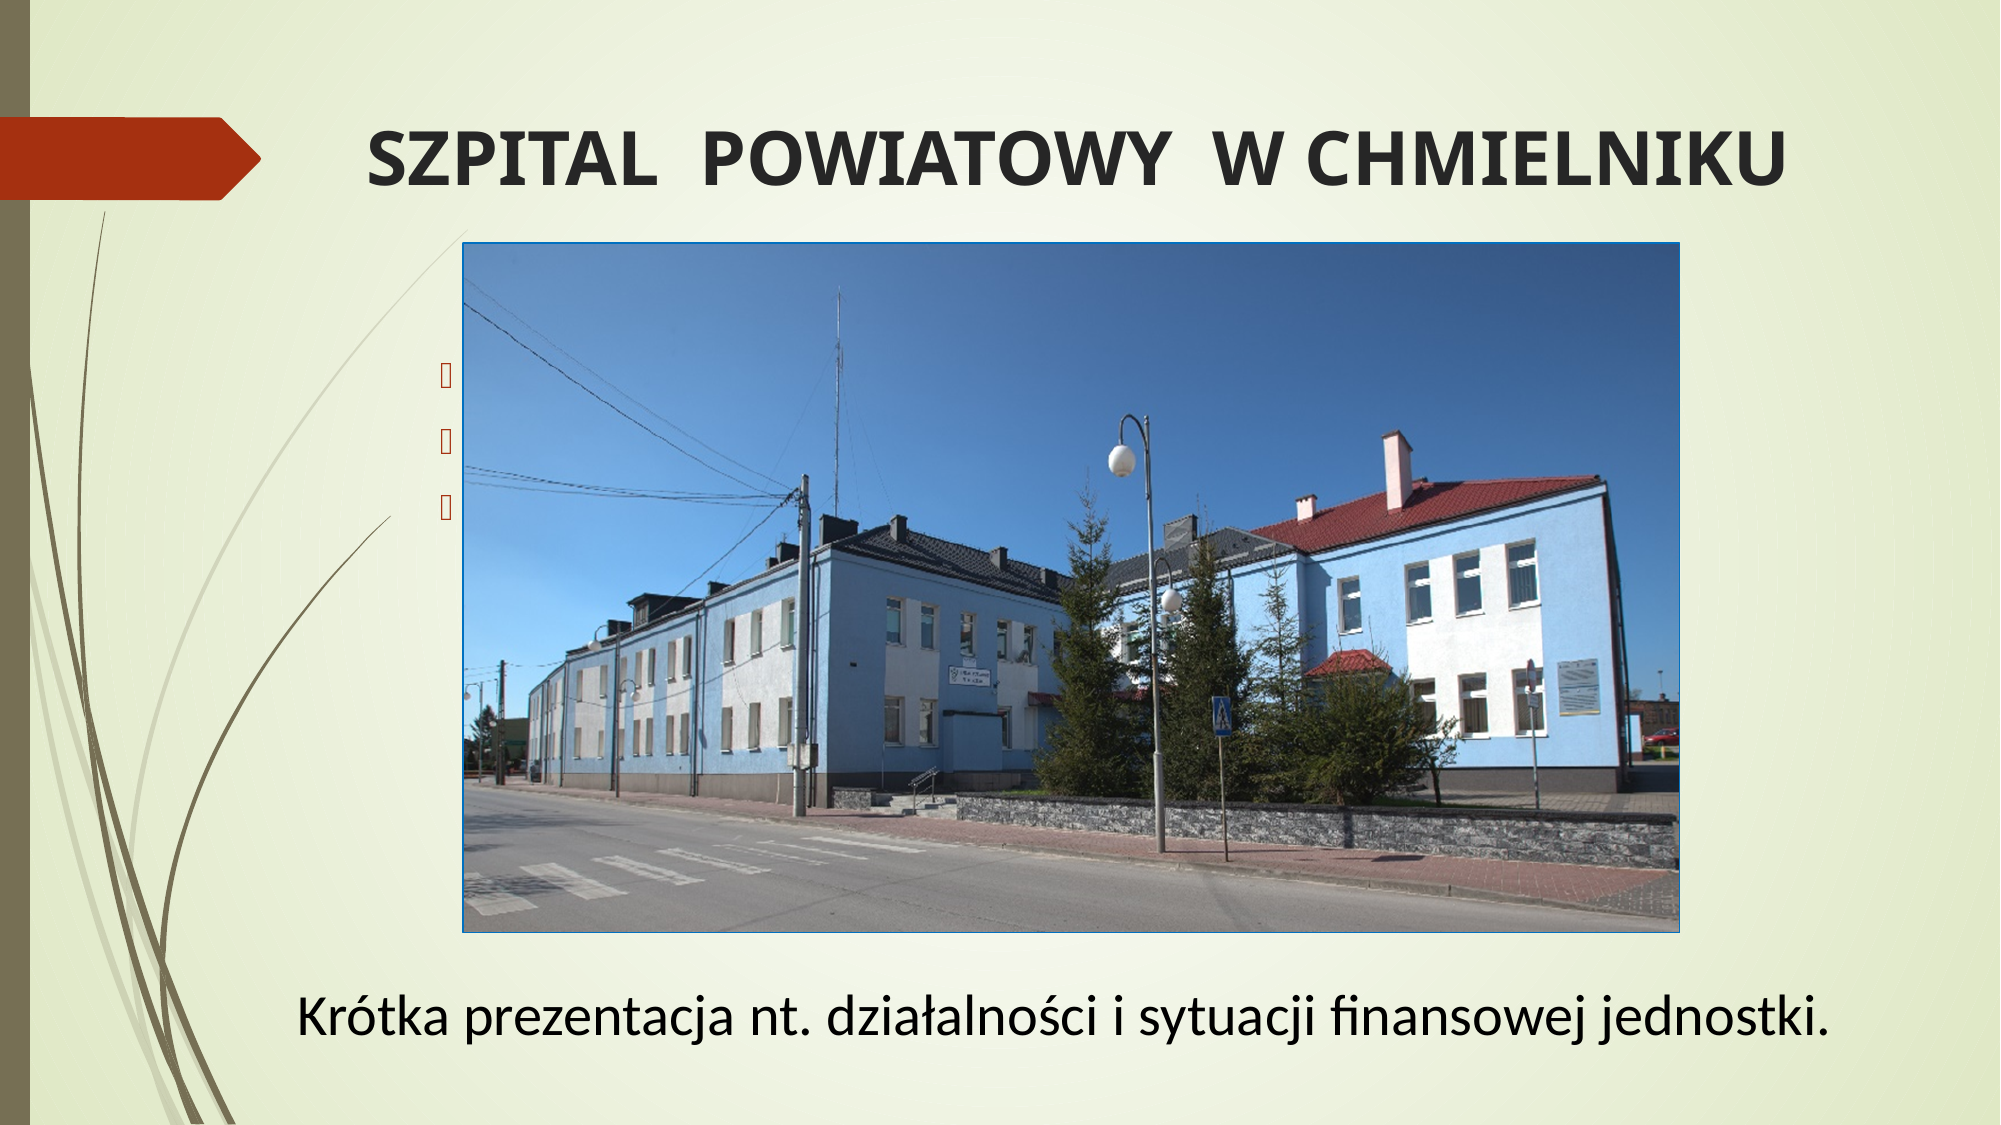

# SZPITAL POWIATOWY W CHMIELNIKU
Krótka prezentacja nt. działalności i sytuacji finansowej jednostki.